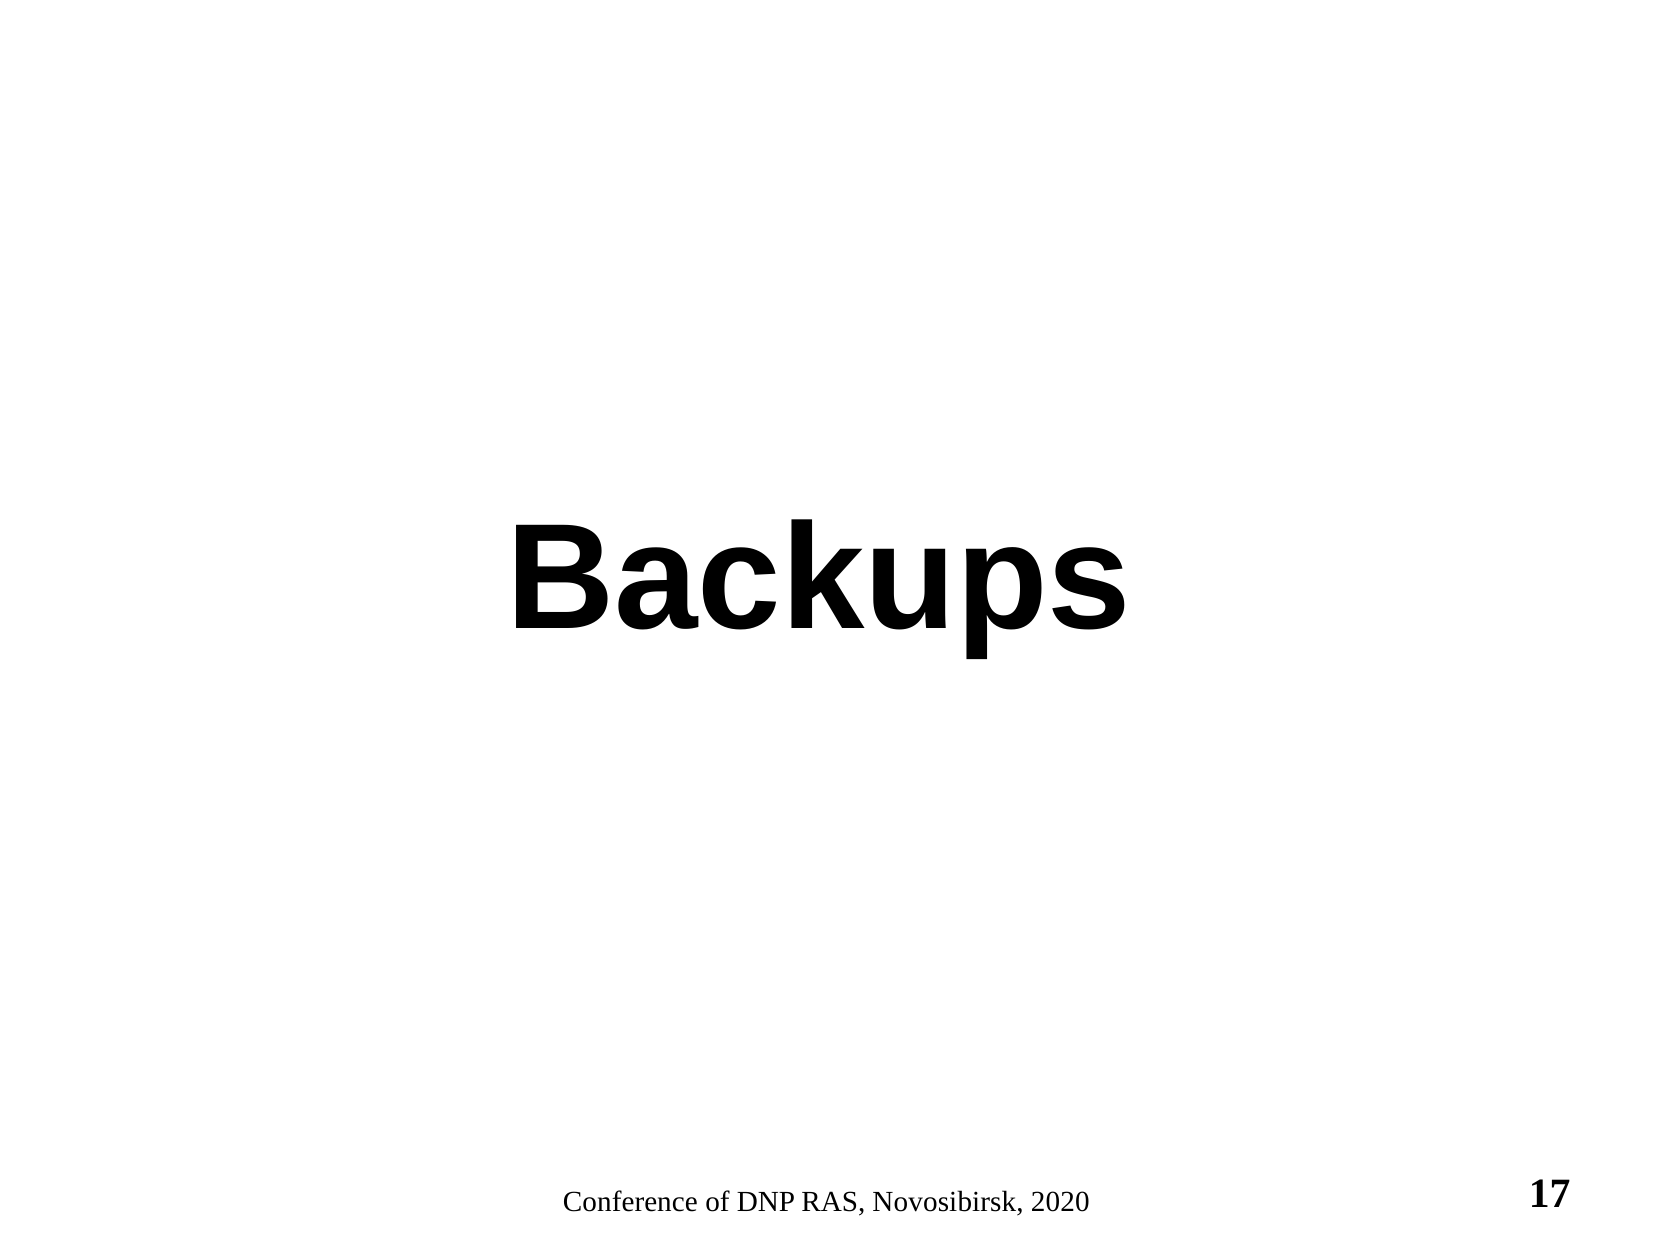

# Backups
17
Conference of DNP RAS, Novosibirsk, 2020